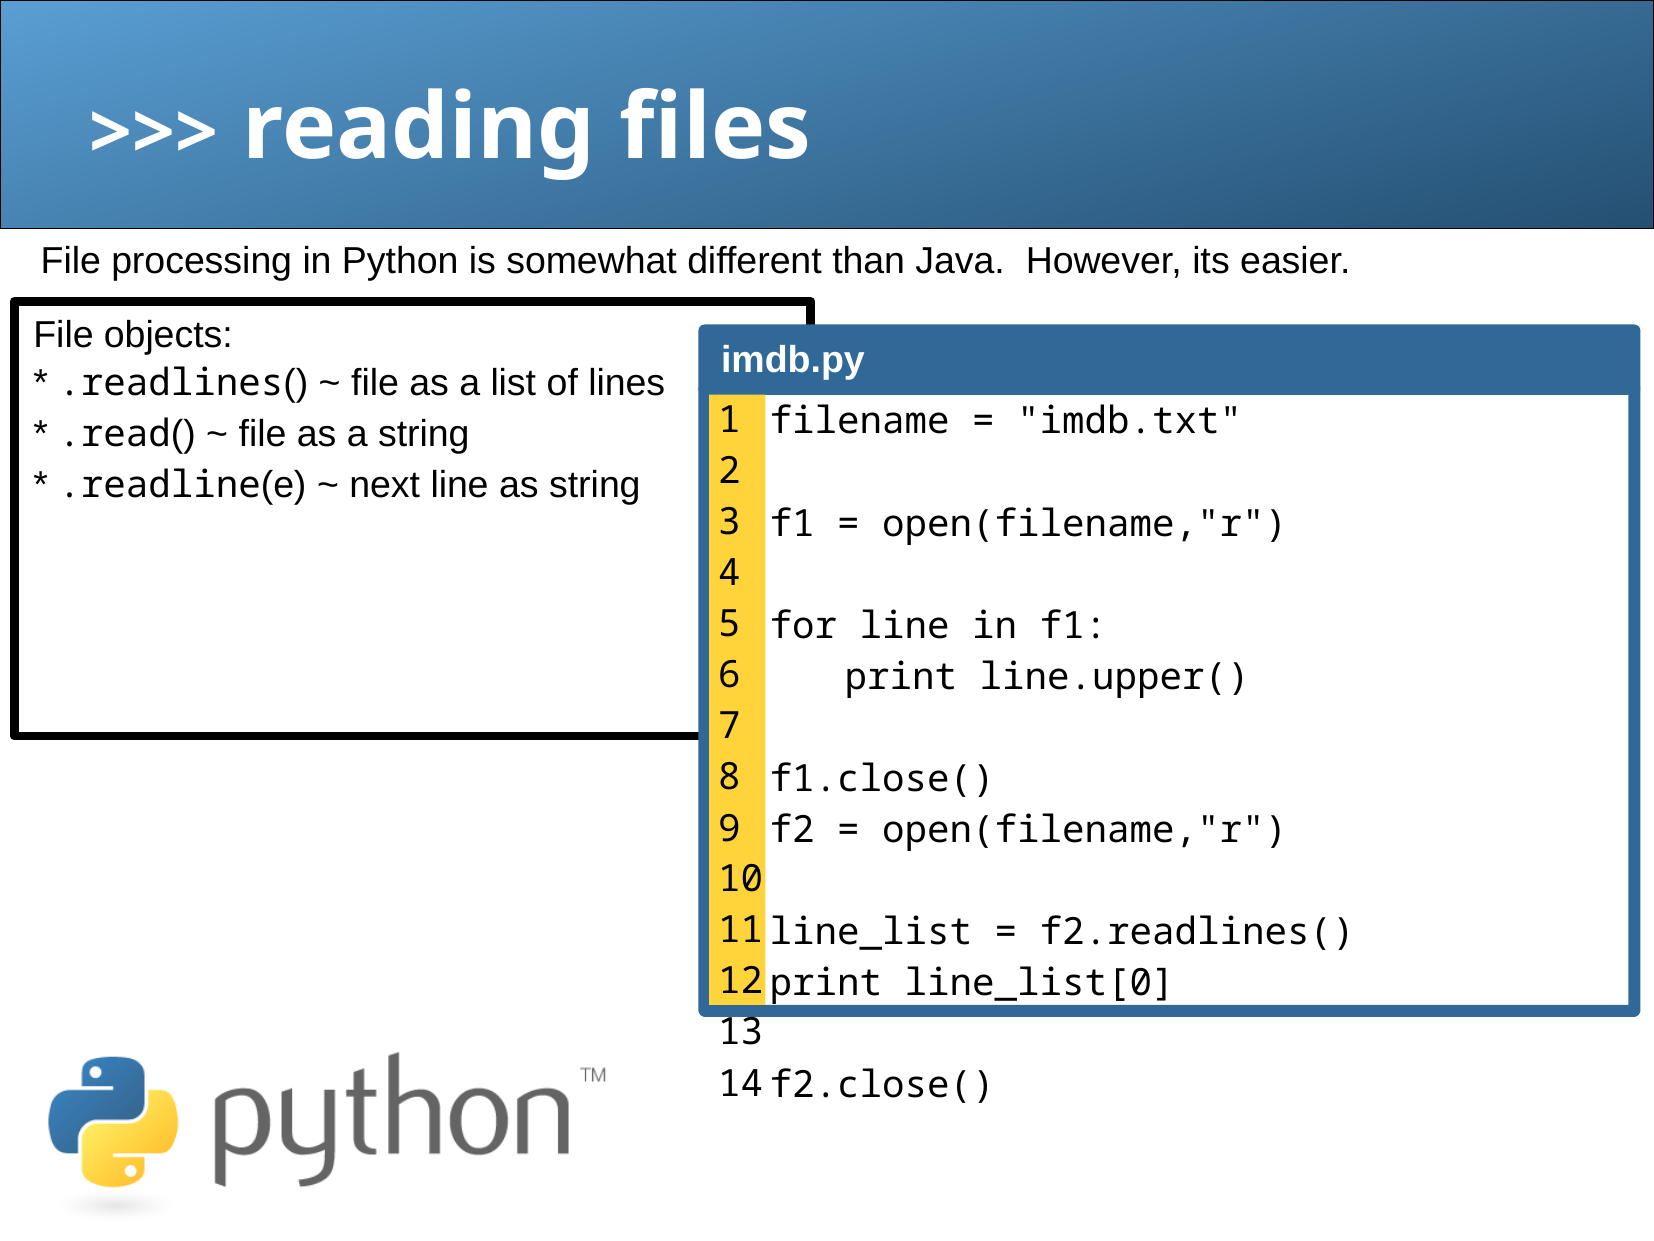

>>> reading files
File processing in Python is somewhat different than Java. However, its easier.
File objects:
* .readlines() ~ file as a list of lines
* .read() ~ file as a string
* .readline(e) ~ next line as string
imdb.py
1
2
3
4
5
6
7
8
9
10
11
12
13
14
filename = "imdb.txt"
f1 = open(filename,"r")
for line in f1:
	print line.upper()
f1.close()
f2 = open(filename,"r")
line_list = f2.readlines()
print line_list[0]
f2.close()